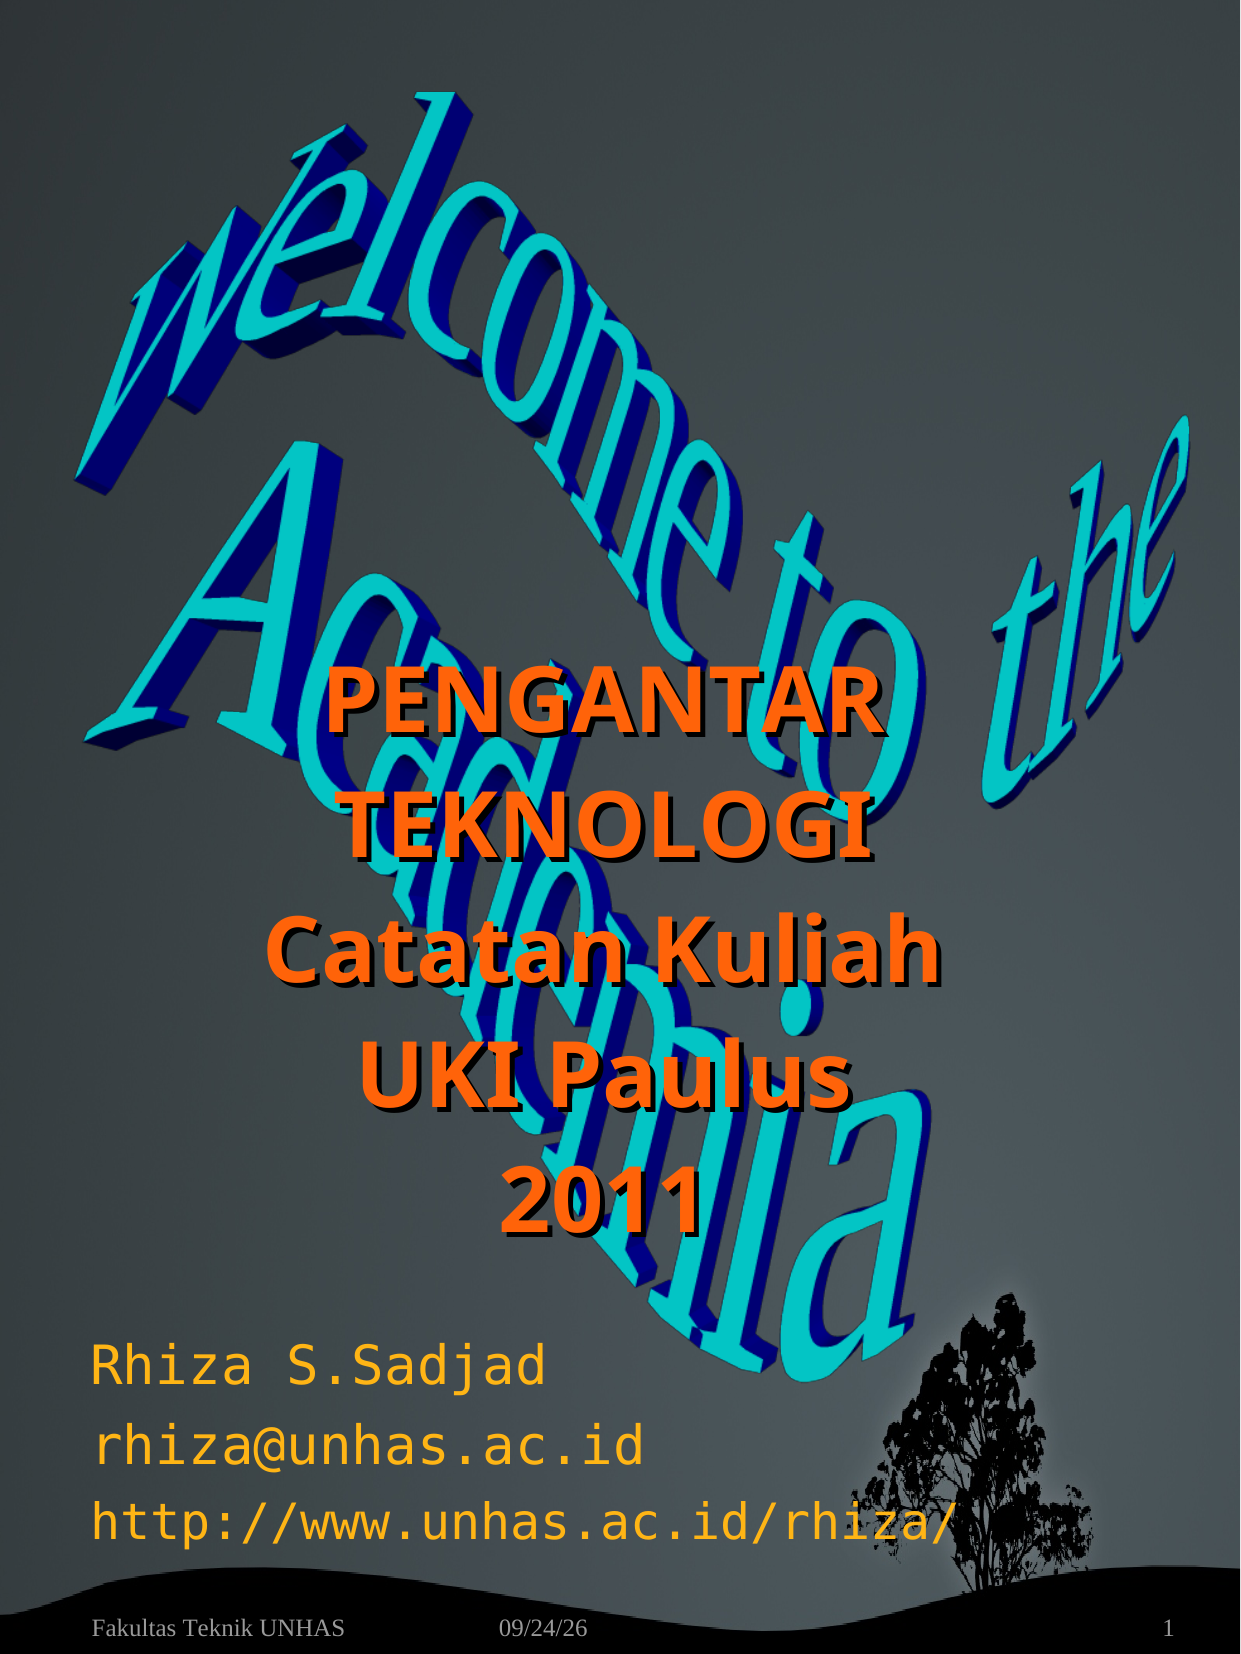

Welcome to the
Academia
# PENGANTAR TEKNOLOGI Catatan Kuliah UKI Paulus 2011
Rhiza S.Sadjad
rhiza@unhas.ac.id
http://www.unhas.ac.id/rhiza/
Fakultas Teknik UNHAS
1